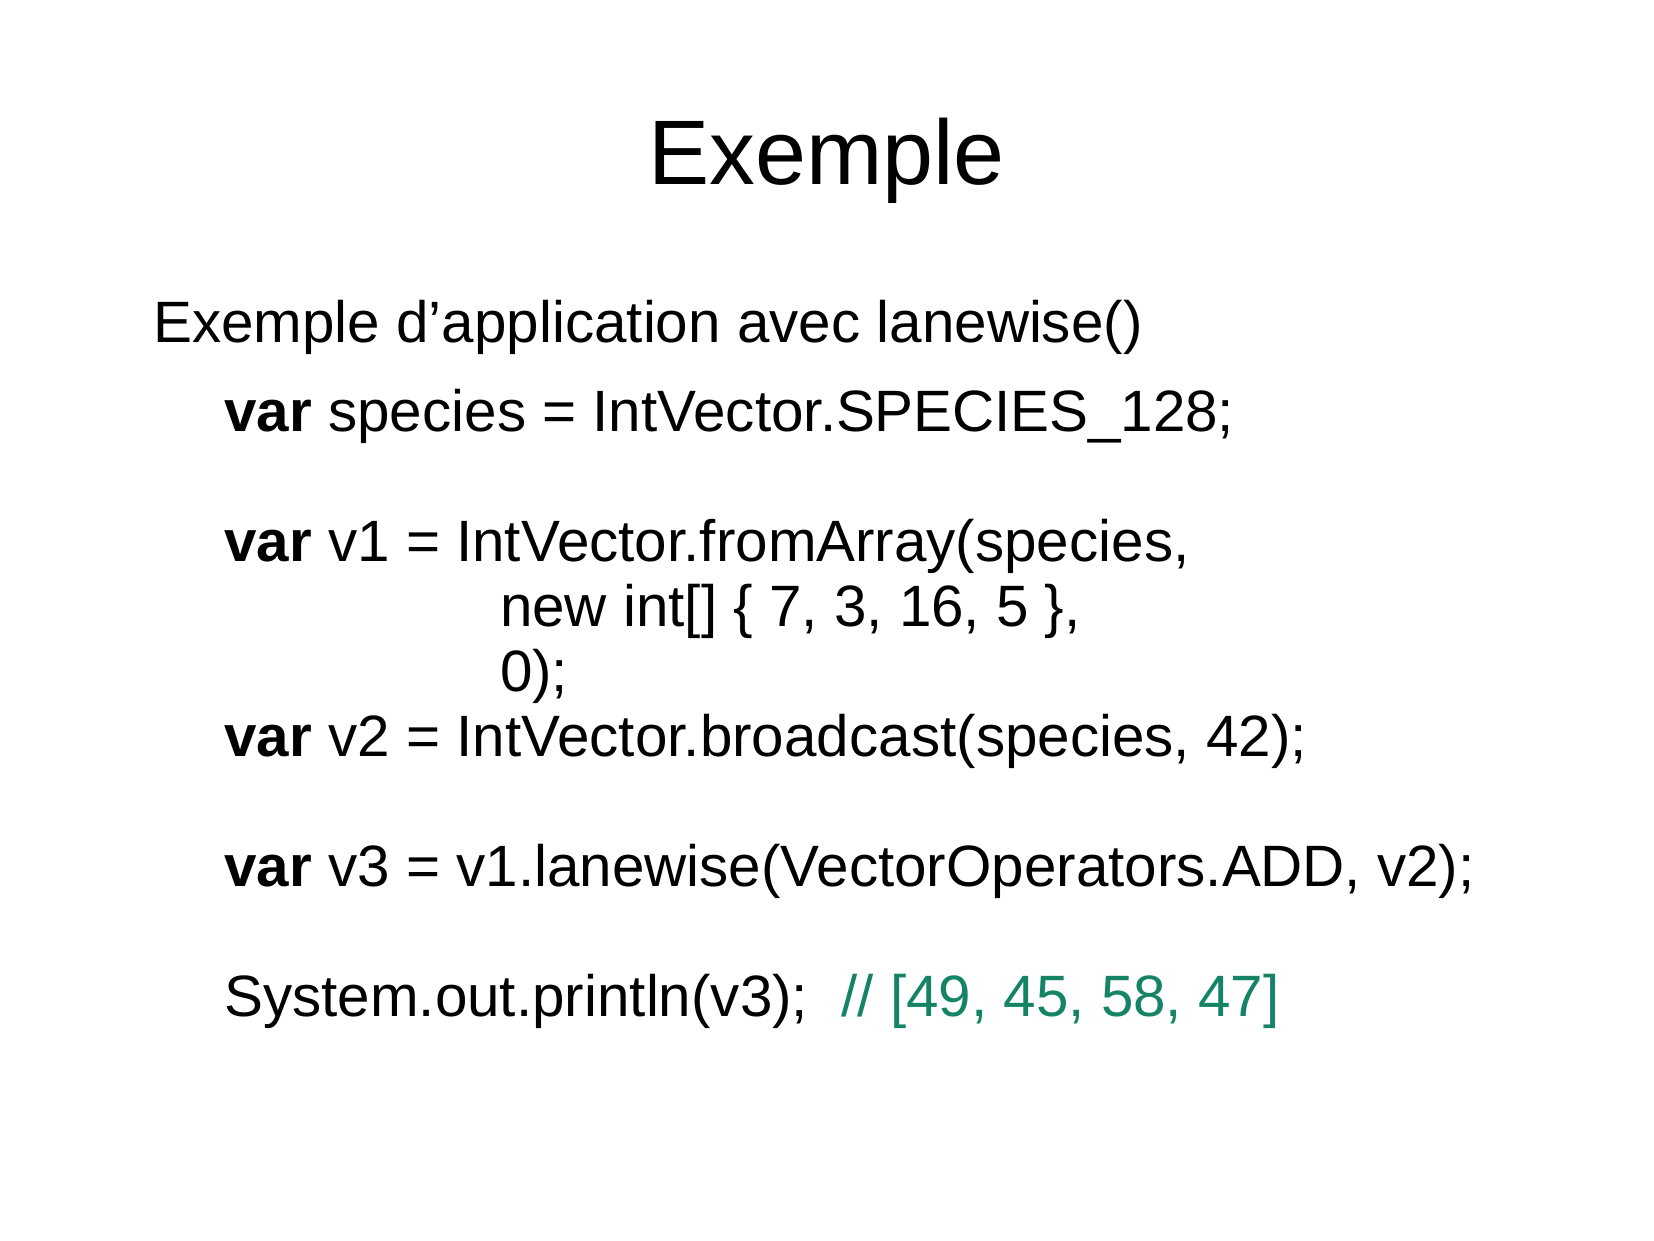

# Exemple
Exemple d’application avec lanewise()
var species = IntVector.SPECIES_128;
var v1 = IntVector.fromArray(species,
 new int[] { 7, 3, 16, 5 },
 0);
var v2 = IntVector.broadcast(species, 42);
var v3 = v1.lanewise(VectorOperators.ADD, v2);
System.out.println(v3); // [49, 45, 58, 47]